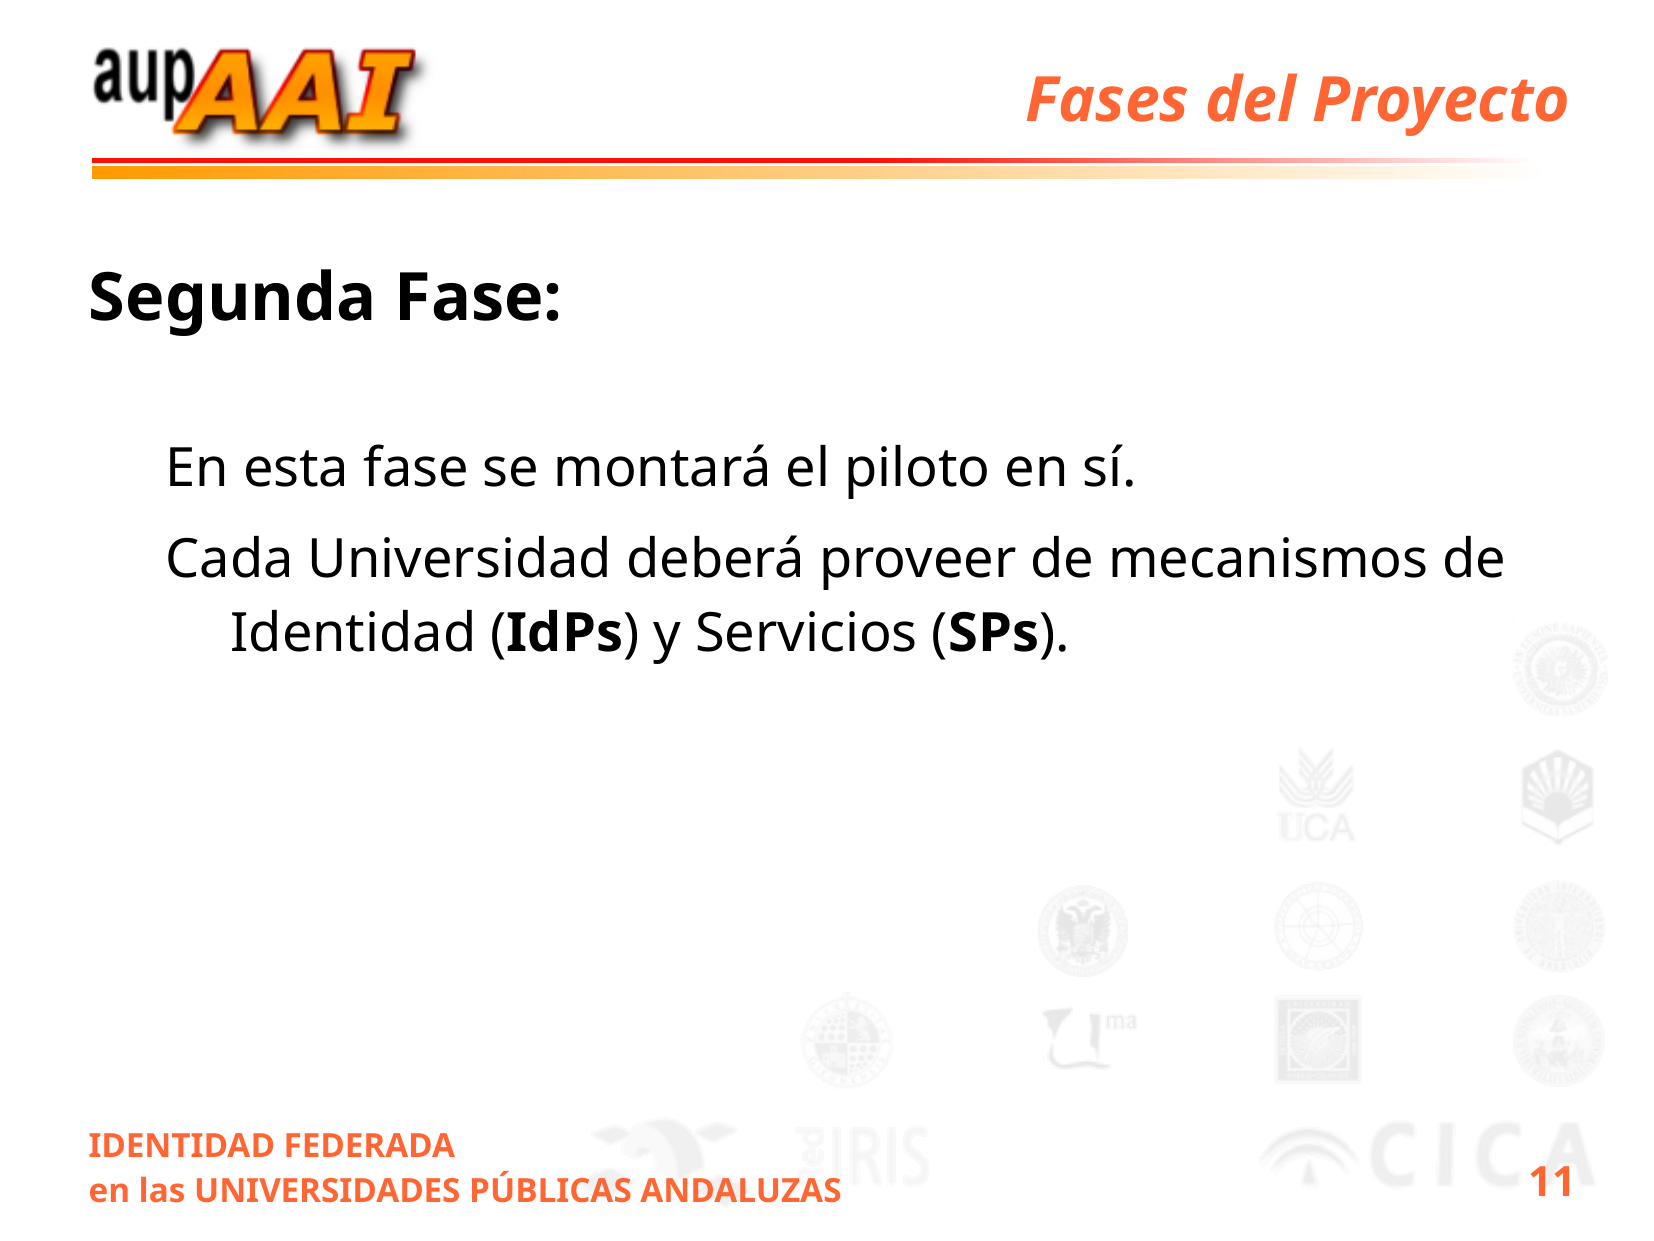

# Fases del Proyecto
Segunda Fase:
En esta fase se montará el piloto en sí.
Cada Universidad deberá proveer de mecanismos de Identidad (IdPs) y Servicios (SPs).
11